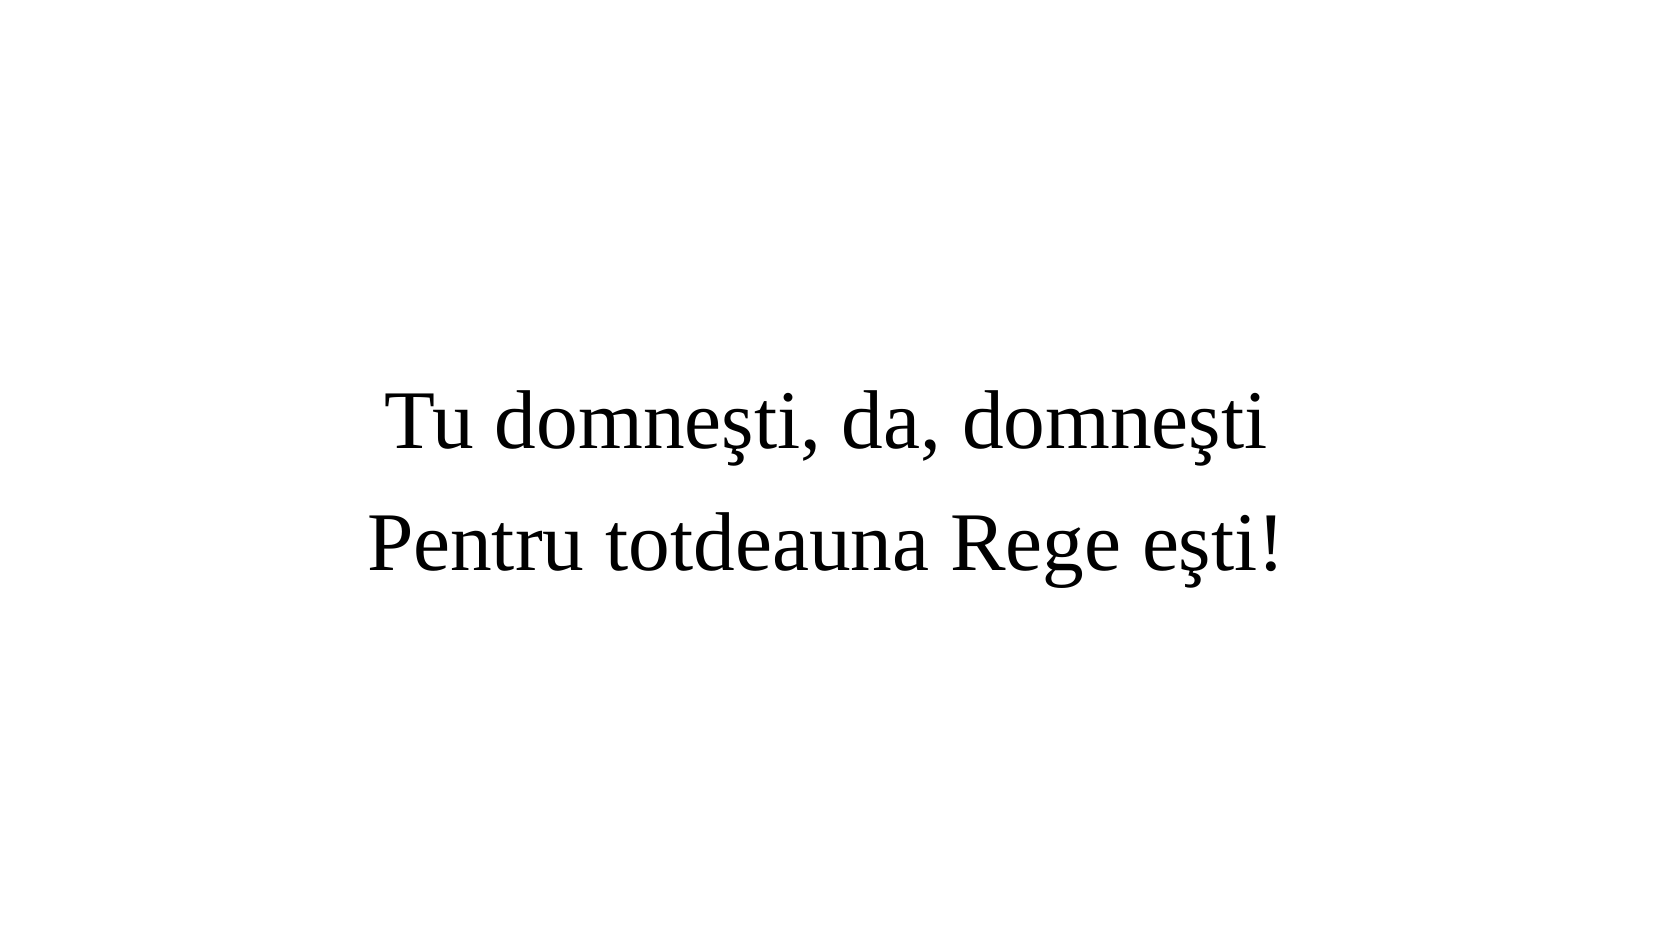

# Tu domneşti, da, domneşti
Pentru totdeauna Rege eşti!